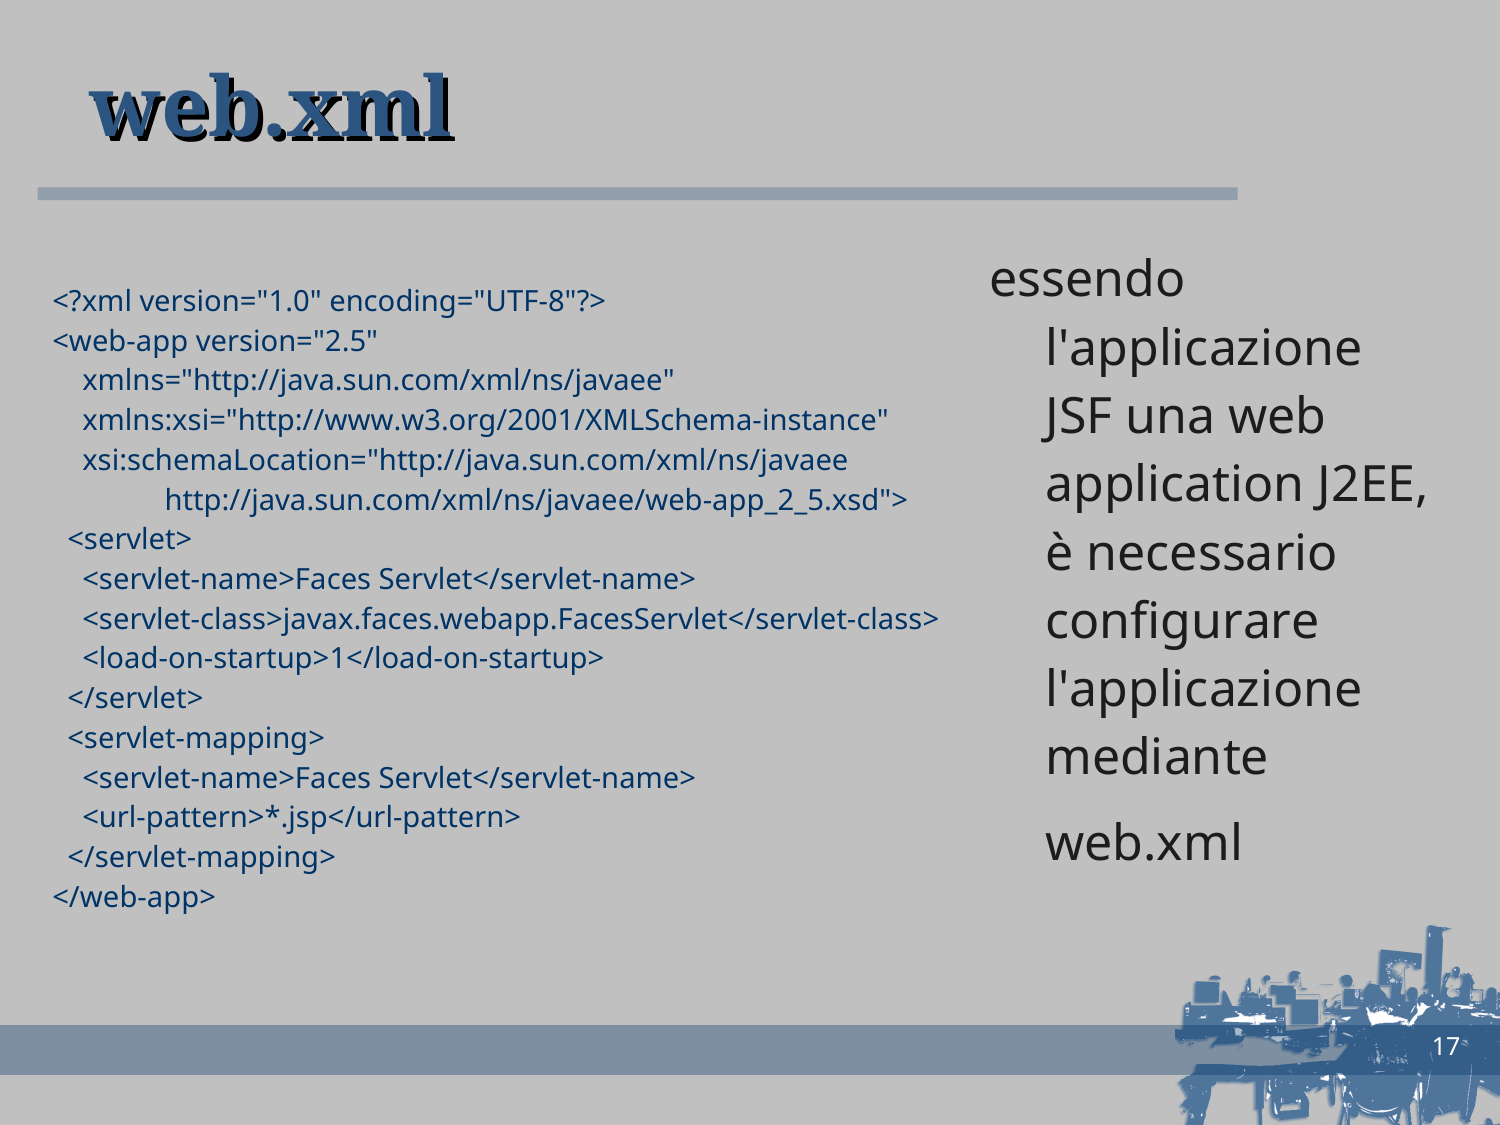

# web.xml
essendo l'applicazione JSF una web application J2EE, è necessario configurare l'applicazione mediante web.xml
<?xml version="1.0" encoding="UTF-8"?>
<web-app version="2.5"
 xmlns="http://java.sun.com/xml/ns/javaee"
 xmlns:xsi="http://www.w3.org/2001/XMLSchema-instance"
 xsi:schemaLocation="http://java.sun.com/xml/ns/javaee
 http://java.sun.com/xml/ns/javaee/web-app_2_5.xsd">
 <servlet>
 <servlet-name>Faces Servlet</servlet-name>
 <servlet-class>javax.faces.webapp.FacesServlet</servlet-class>
 <load-on-startup>1</load-on-startup>
 </servlet>
 <servlet-mapping>
 <servlet-name>Faces Servlet</servlet-name>
 <url-pattern>*.jsp</url-pattern>
 </servlet-mapping>
</web-app>